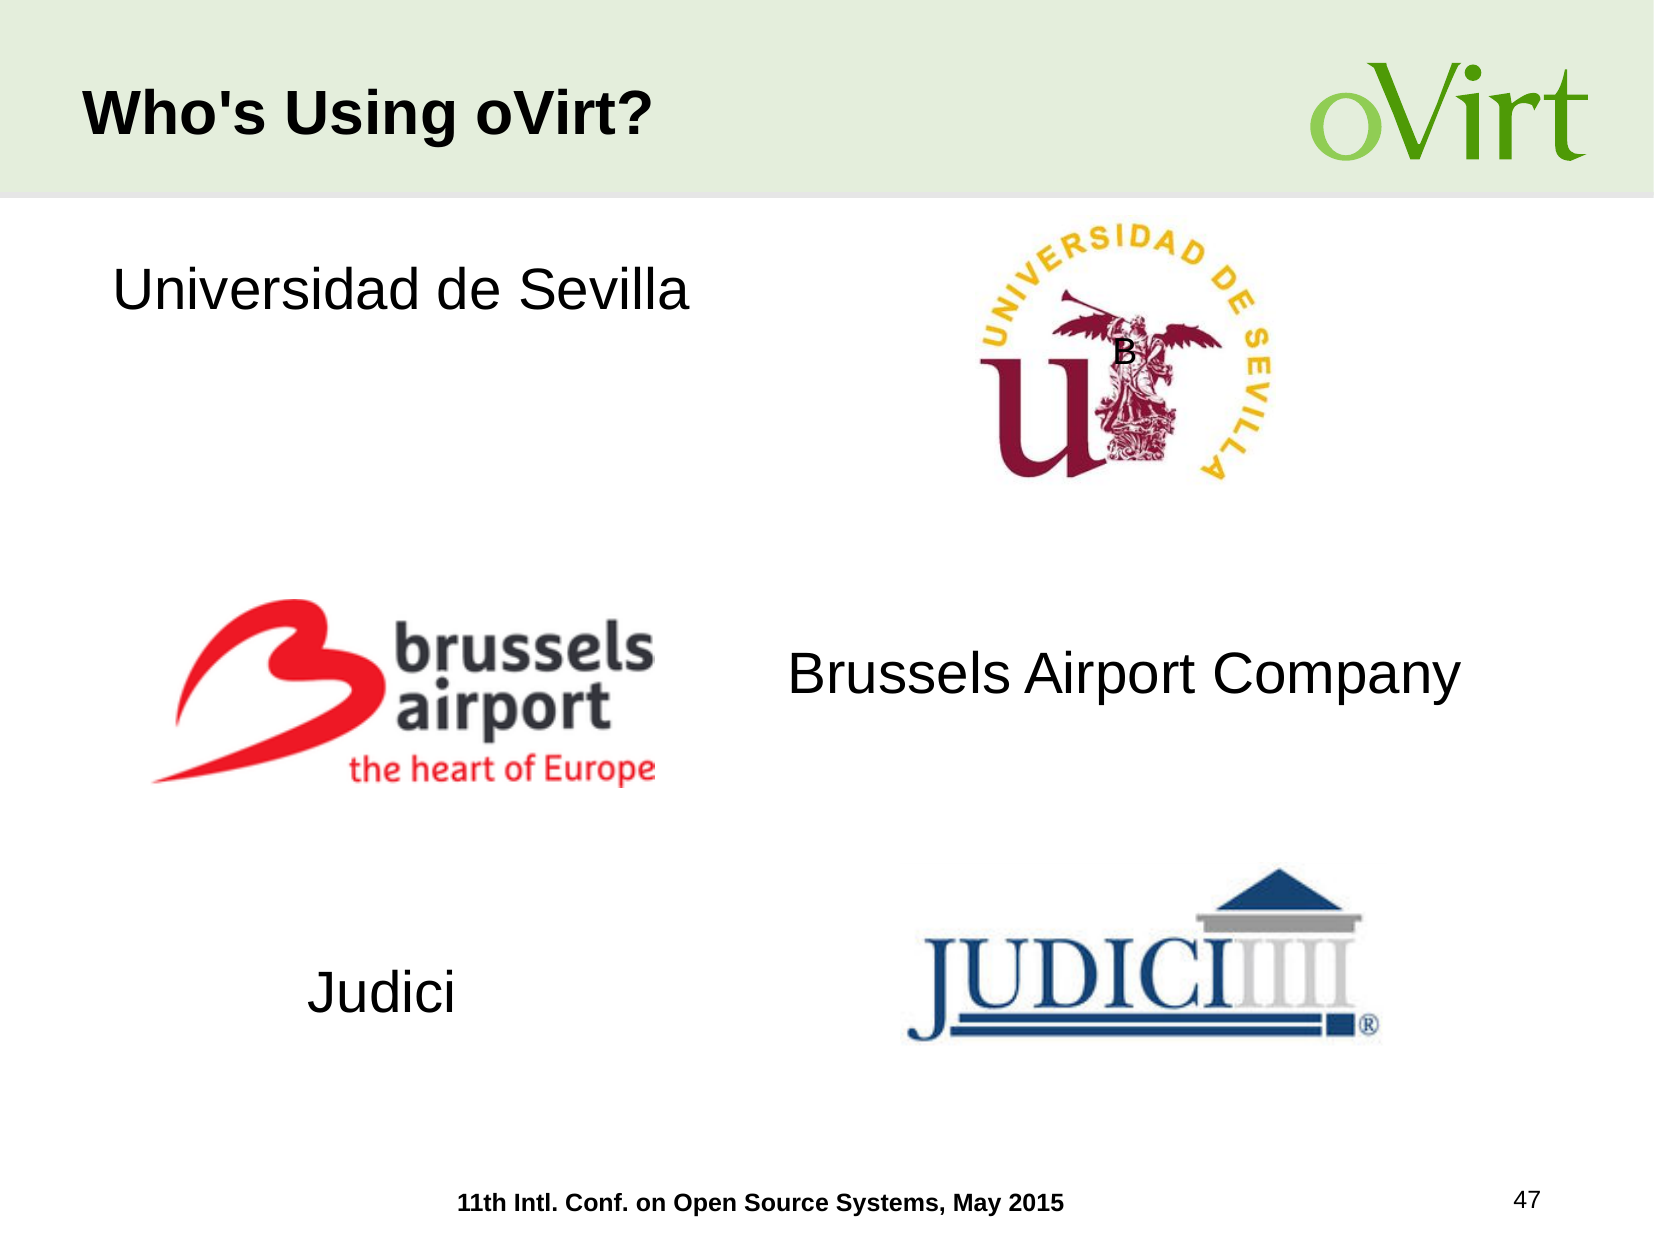

# Who's Using oVirt?
B
Universidad de Sevilla
									Brussels Airport Company
 Judici